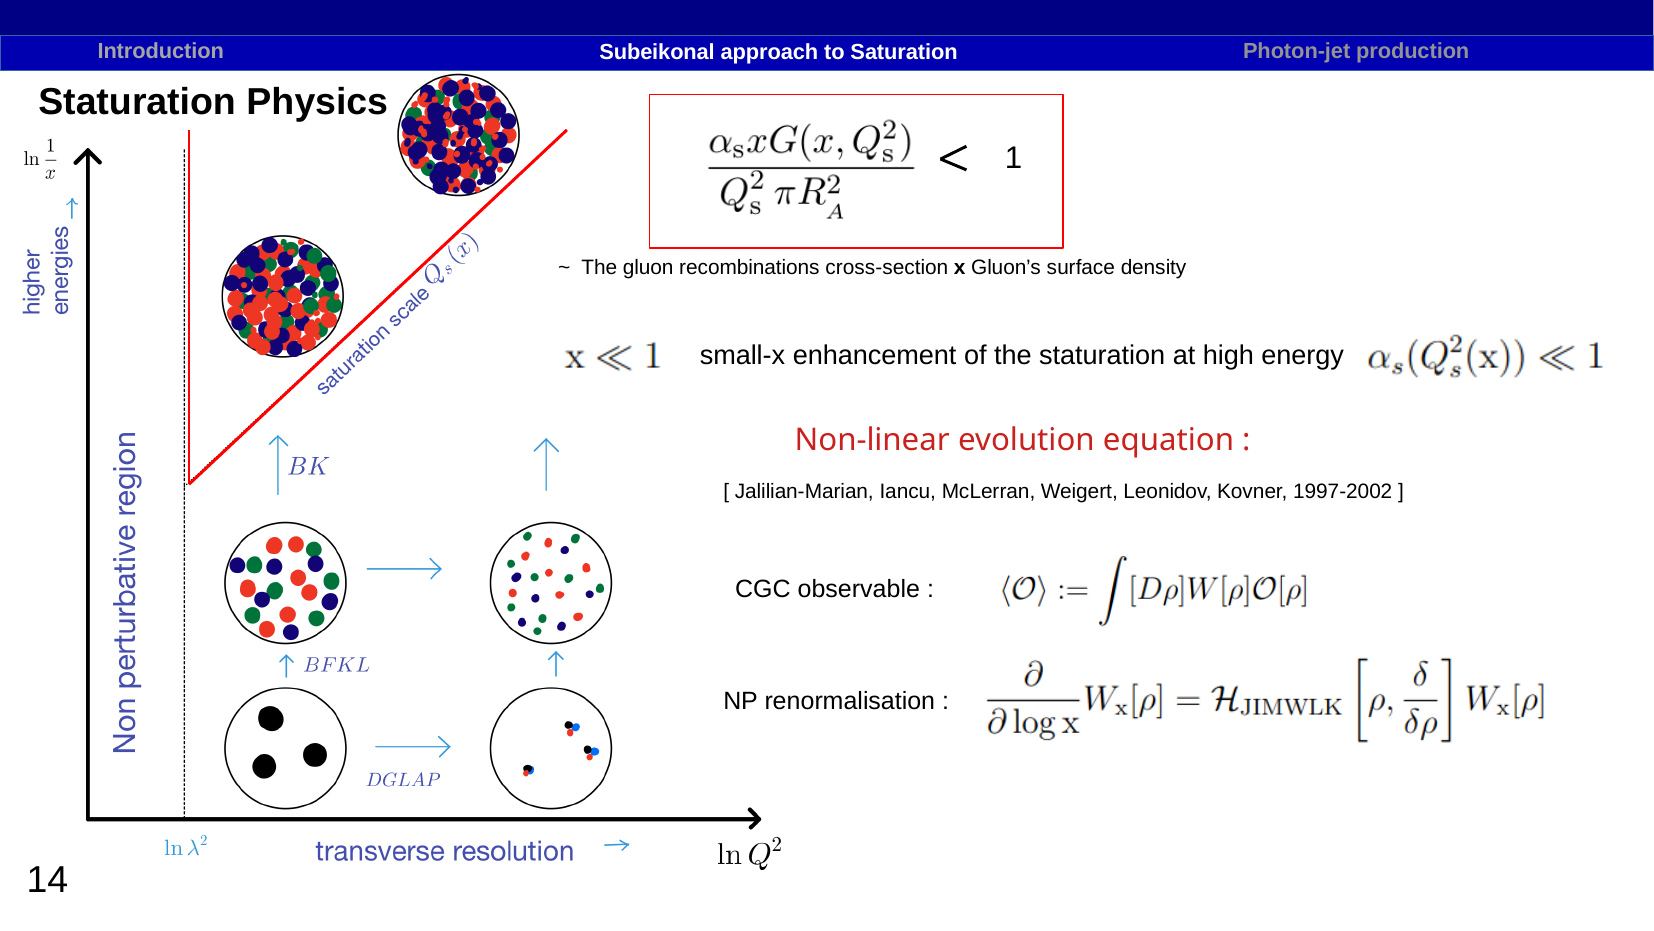

Introduction
Photon-jet production
Subeikonal approach to Saturation
Staturation Physics
1
~ The gluon recombinations cross-section x Gluon’s surface density
small-x enhancement of the staturation at high energy
Non-linear evolution equation :
[ Jalilian-Marian, Iancu, McLerran, Weigert, Leonidov, Kovner, 1997-2002 ]
CGC observable :
NP renormalisation :